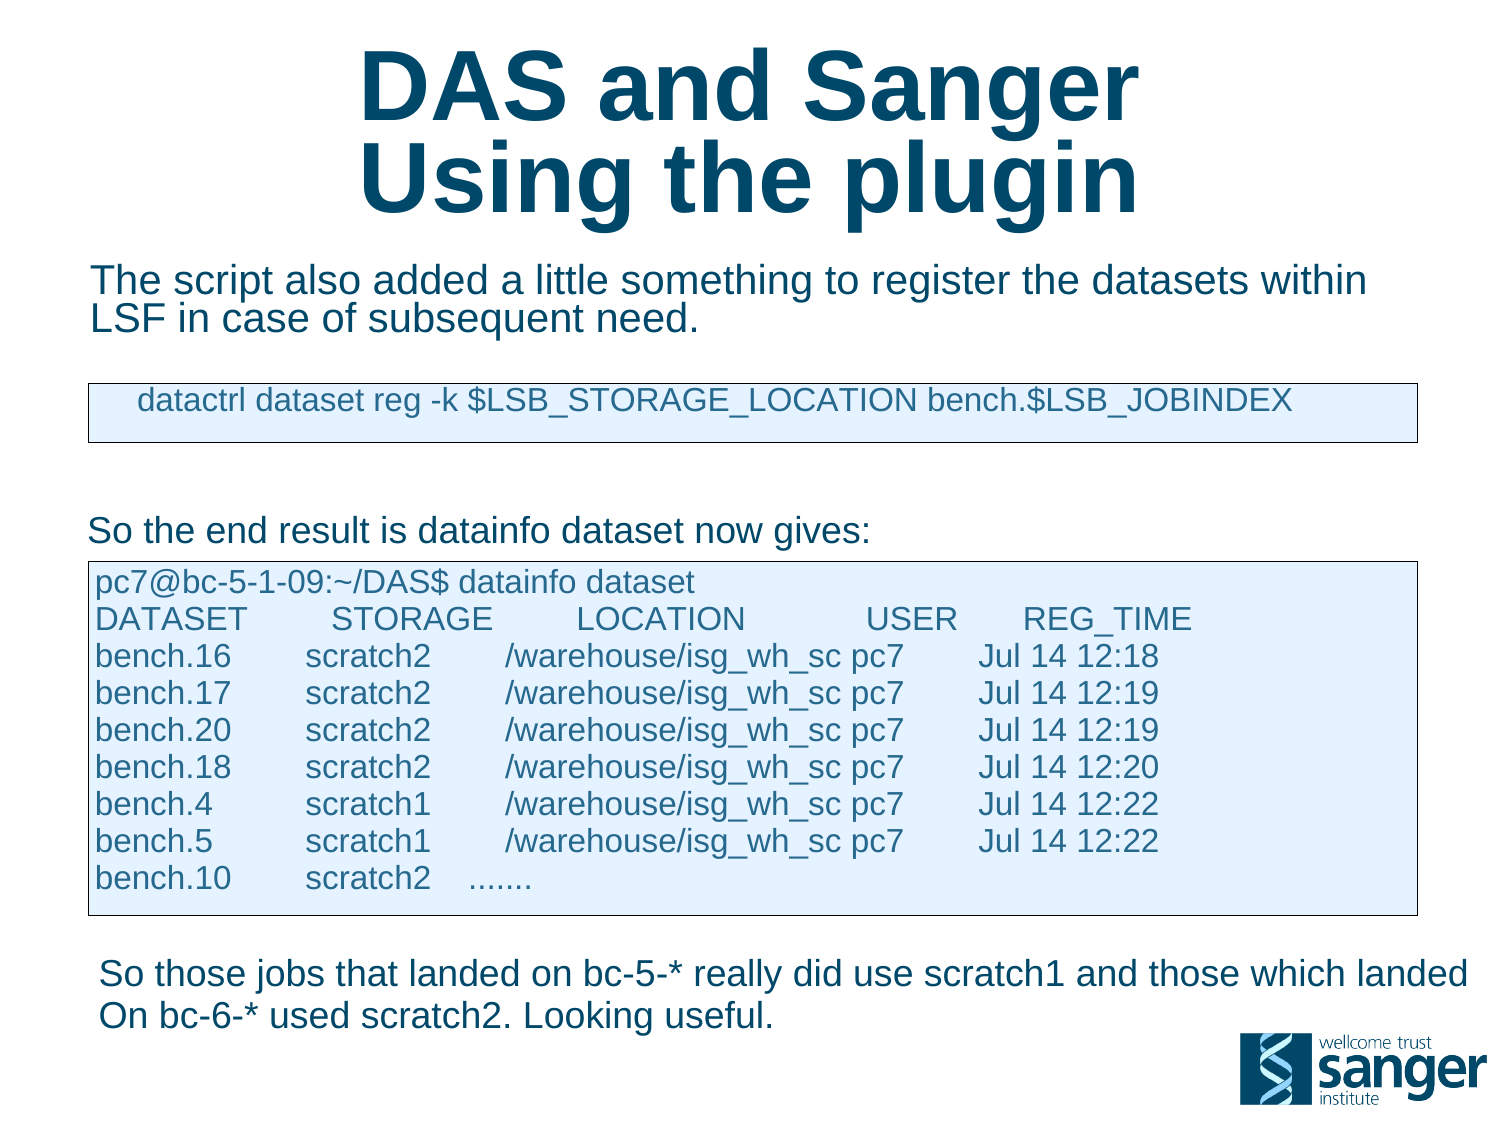

# DAS and Sanger Using the plugin
The script also added a little something to register the datasets within LSF in case of subsequent need.
datactrl dataset reg -k $LSB_STORAGE_LOCATION bench.$LSB_JOBINDEX
So the end result is datainfo dataset now gives:
pc7@bc-5-1-09:~/DAS$ datainfo dataset
DATASET STORAGE LOCATION USER REG_TIME
bench.16 scratch2 /warehouse/isg_wh_sc pc7 Jul 14 12:18
bench.17 scratch2 /warehouse/isg_wh_sc pc7 Jul 14 12:19
bench.20 scratch2 /warehouse/isg_wh_sc pc7 Jul 14 12:19
bench.18 scratch2 /warehouse/isg_wh_sc pc7 Jul 14 12:20
bench.4 scratch1 /warehouse/isg_wh_sc pc7 Jul 14 12:22
bench.5 scratch1 /warehouse/isg_wh_sc pc7 Jul 14 12:22
bench.10 scratch2 .......
So those jobs that landed on bc-5-* really did use scratch1 and those which landed
On bc-6-* used scratch2. Looking useful.